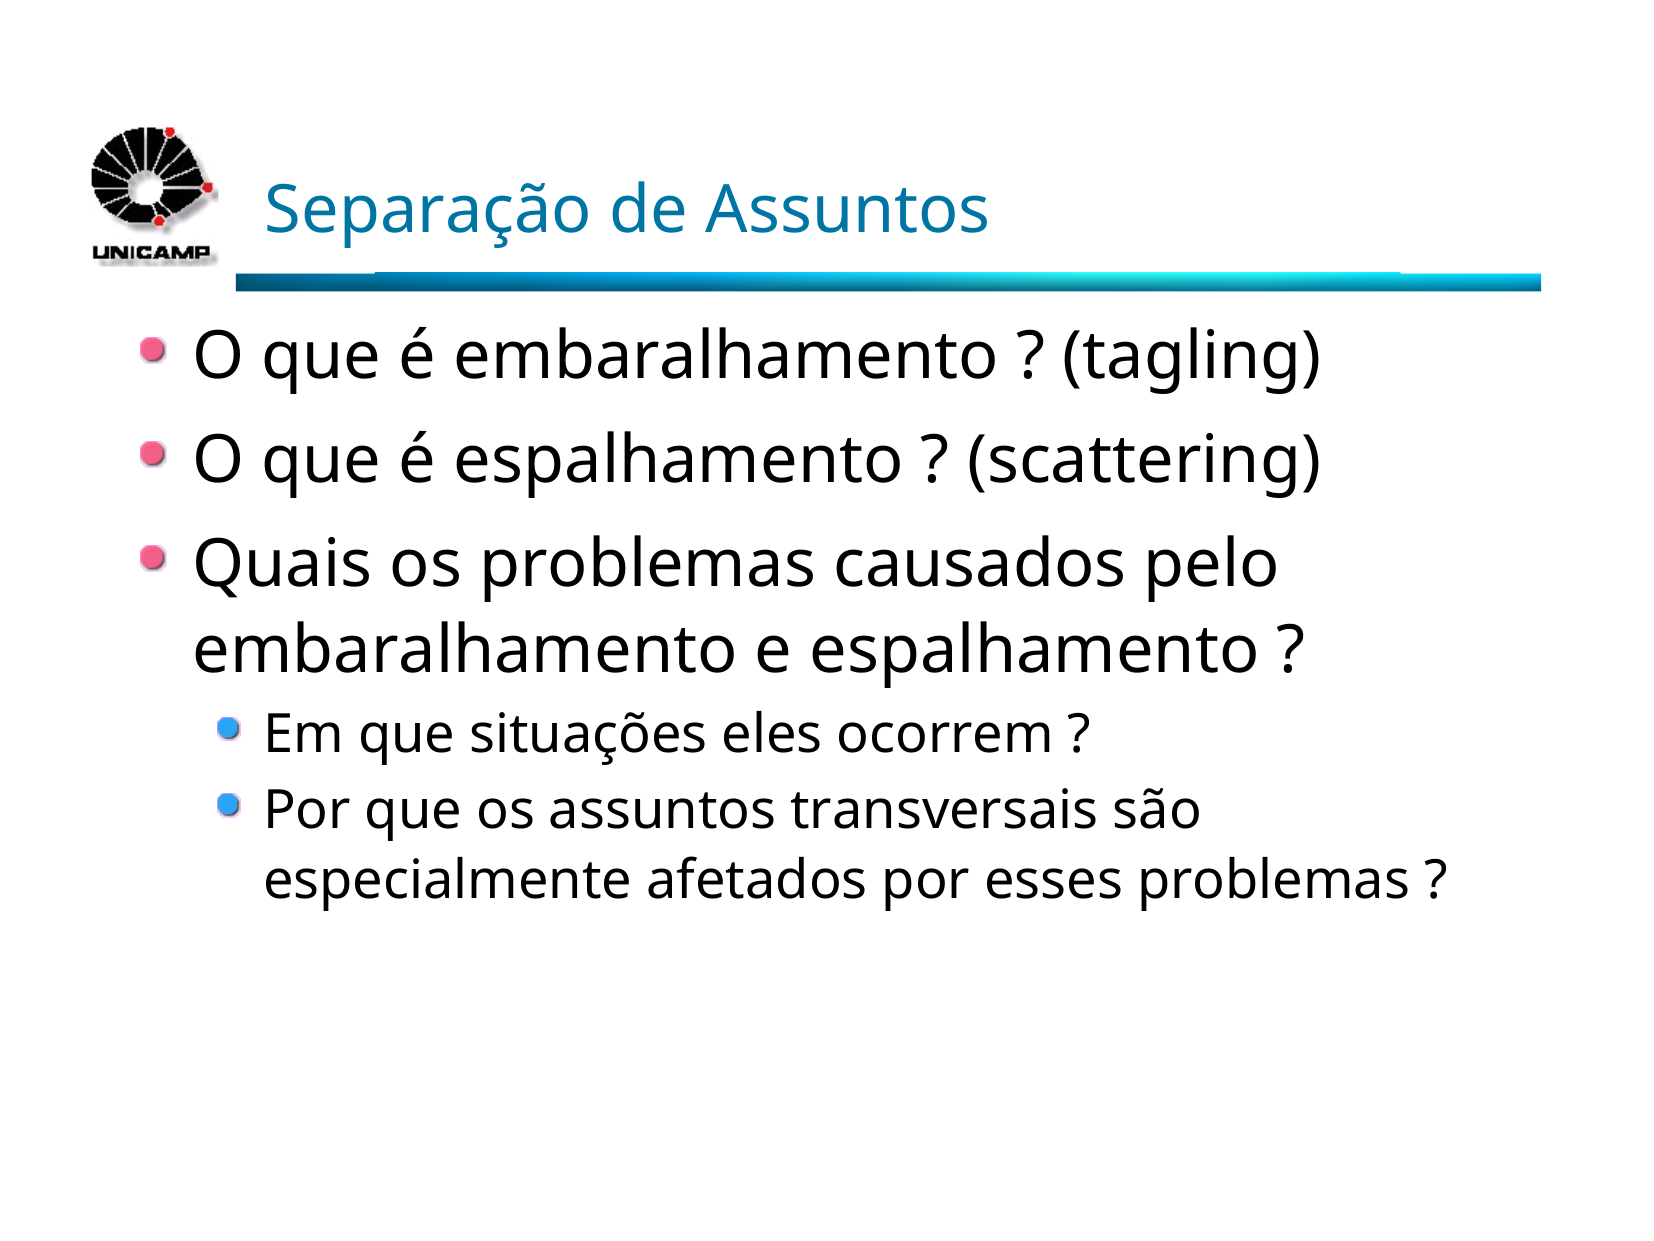

# Separação de Assuntos
O que é embaralhamento ? (tagling)
O que é espalhamento ? (scattering)
Quais os problemas causados pelo embaralhamento e espalhamento ?
Em que situações eles ocorrem ?
Por que os assuntos transversais são especialmente afetados por esses problemas ?